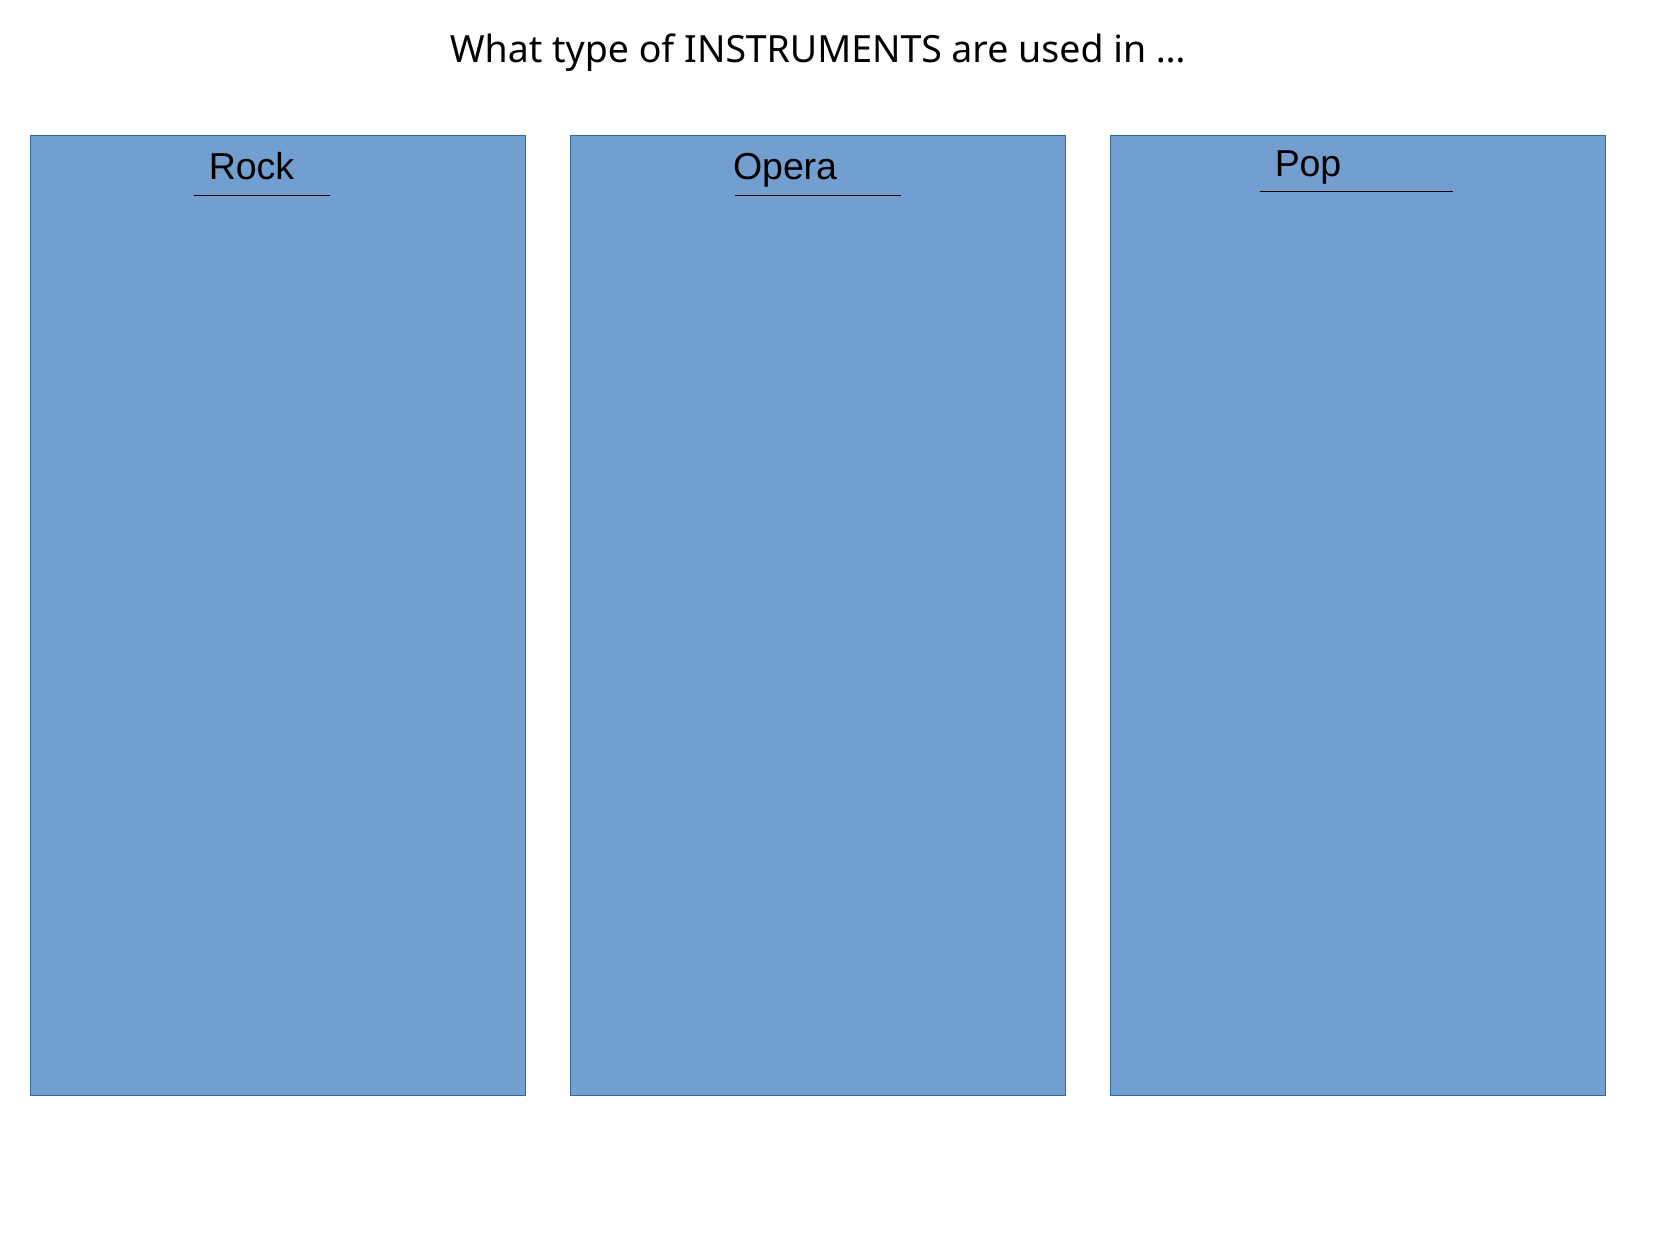

What type of INSTRUMENTS are used in …
Pop
Rock
Opera
3